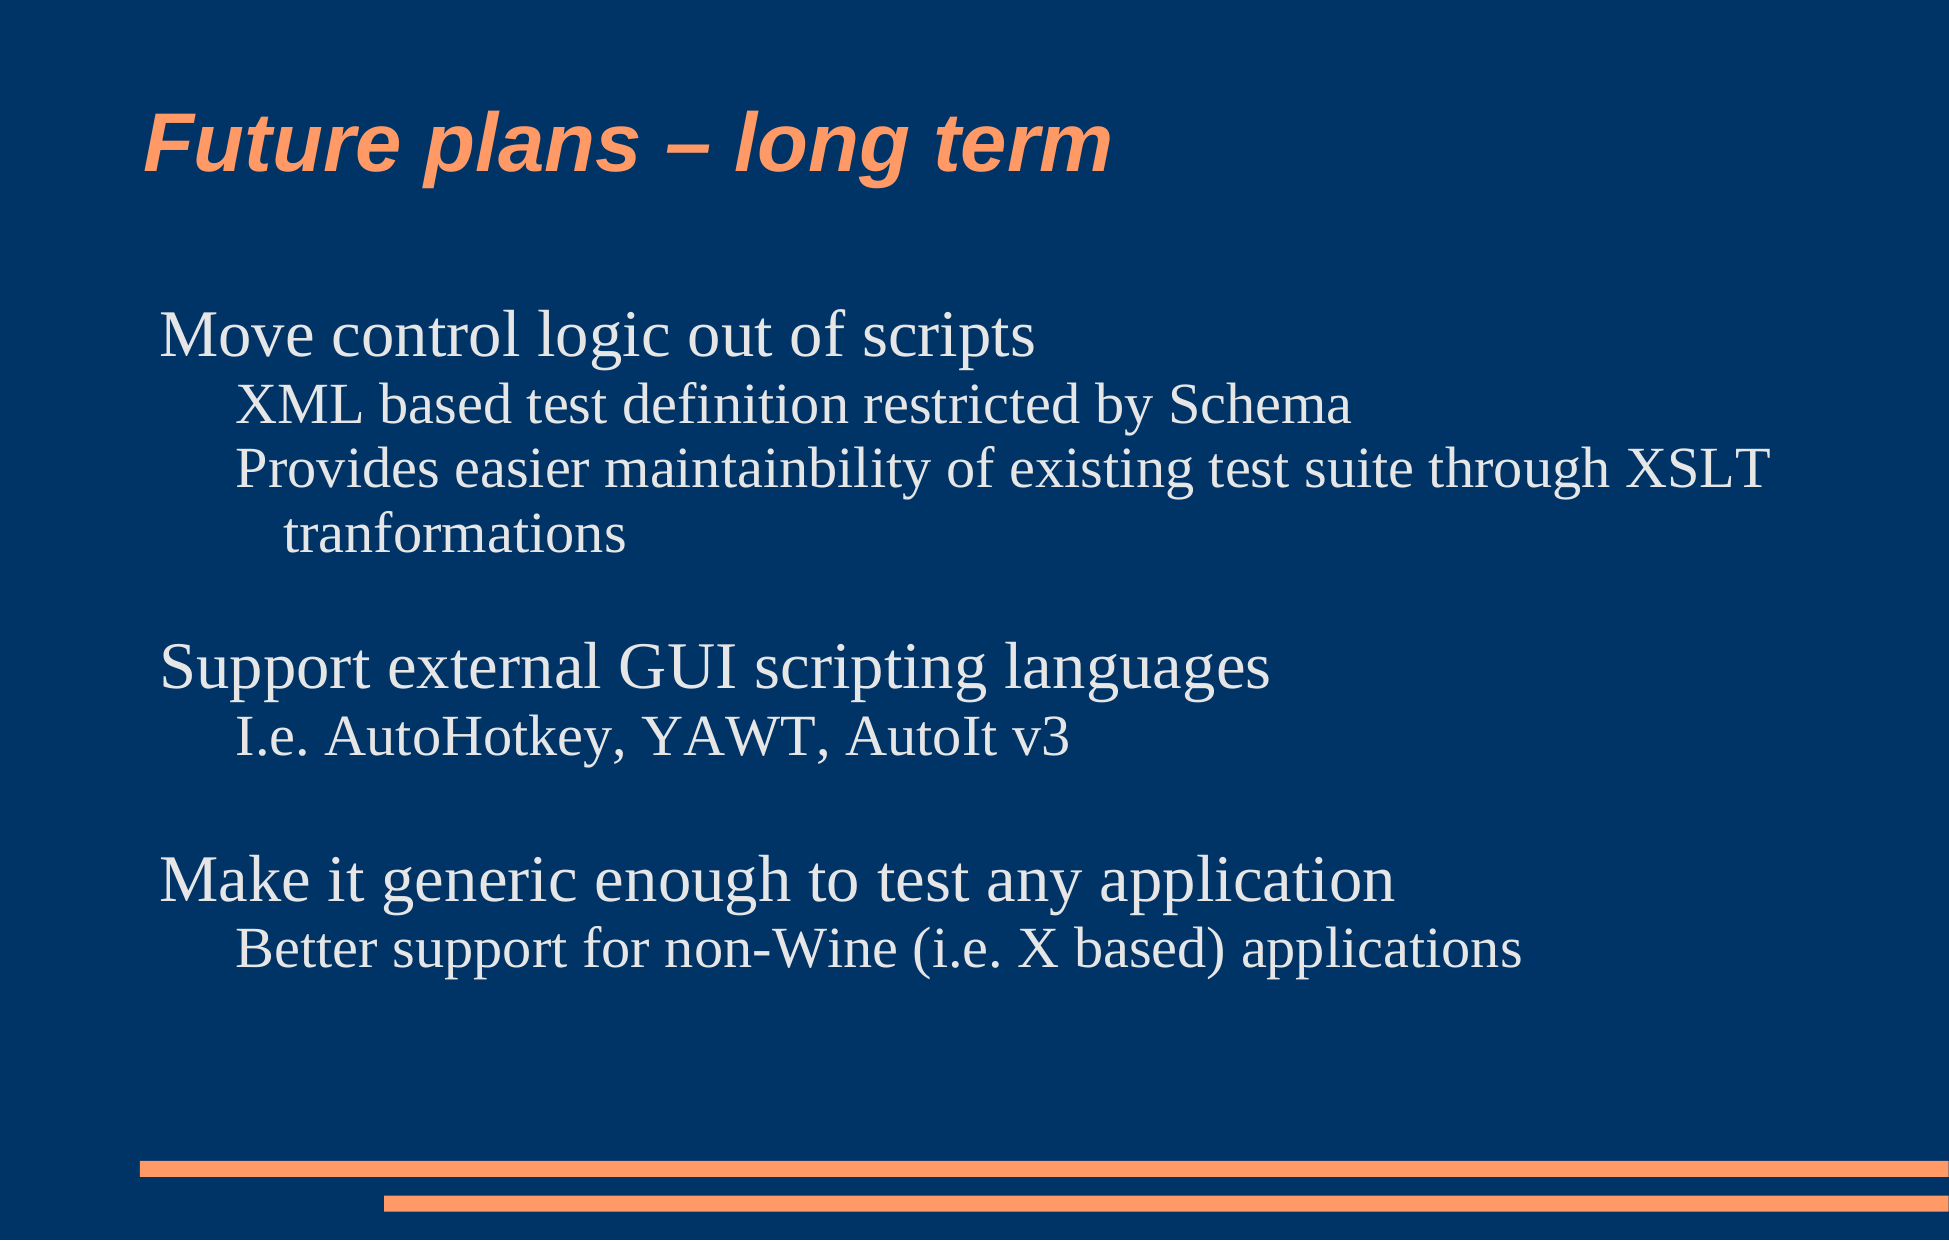

# Future plans – long term
Move control logic out of scripts
XML based test definition restricted by Schema
Provides easier maintainbility of existing test suite through XSLT tranformations
Support external GUI scripting languages
I.e. AutoHotkey, YAWT, AutoIt v3
Make it generic enough to test any application
Better support for non-Wine (i.e. X based) applications